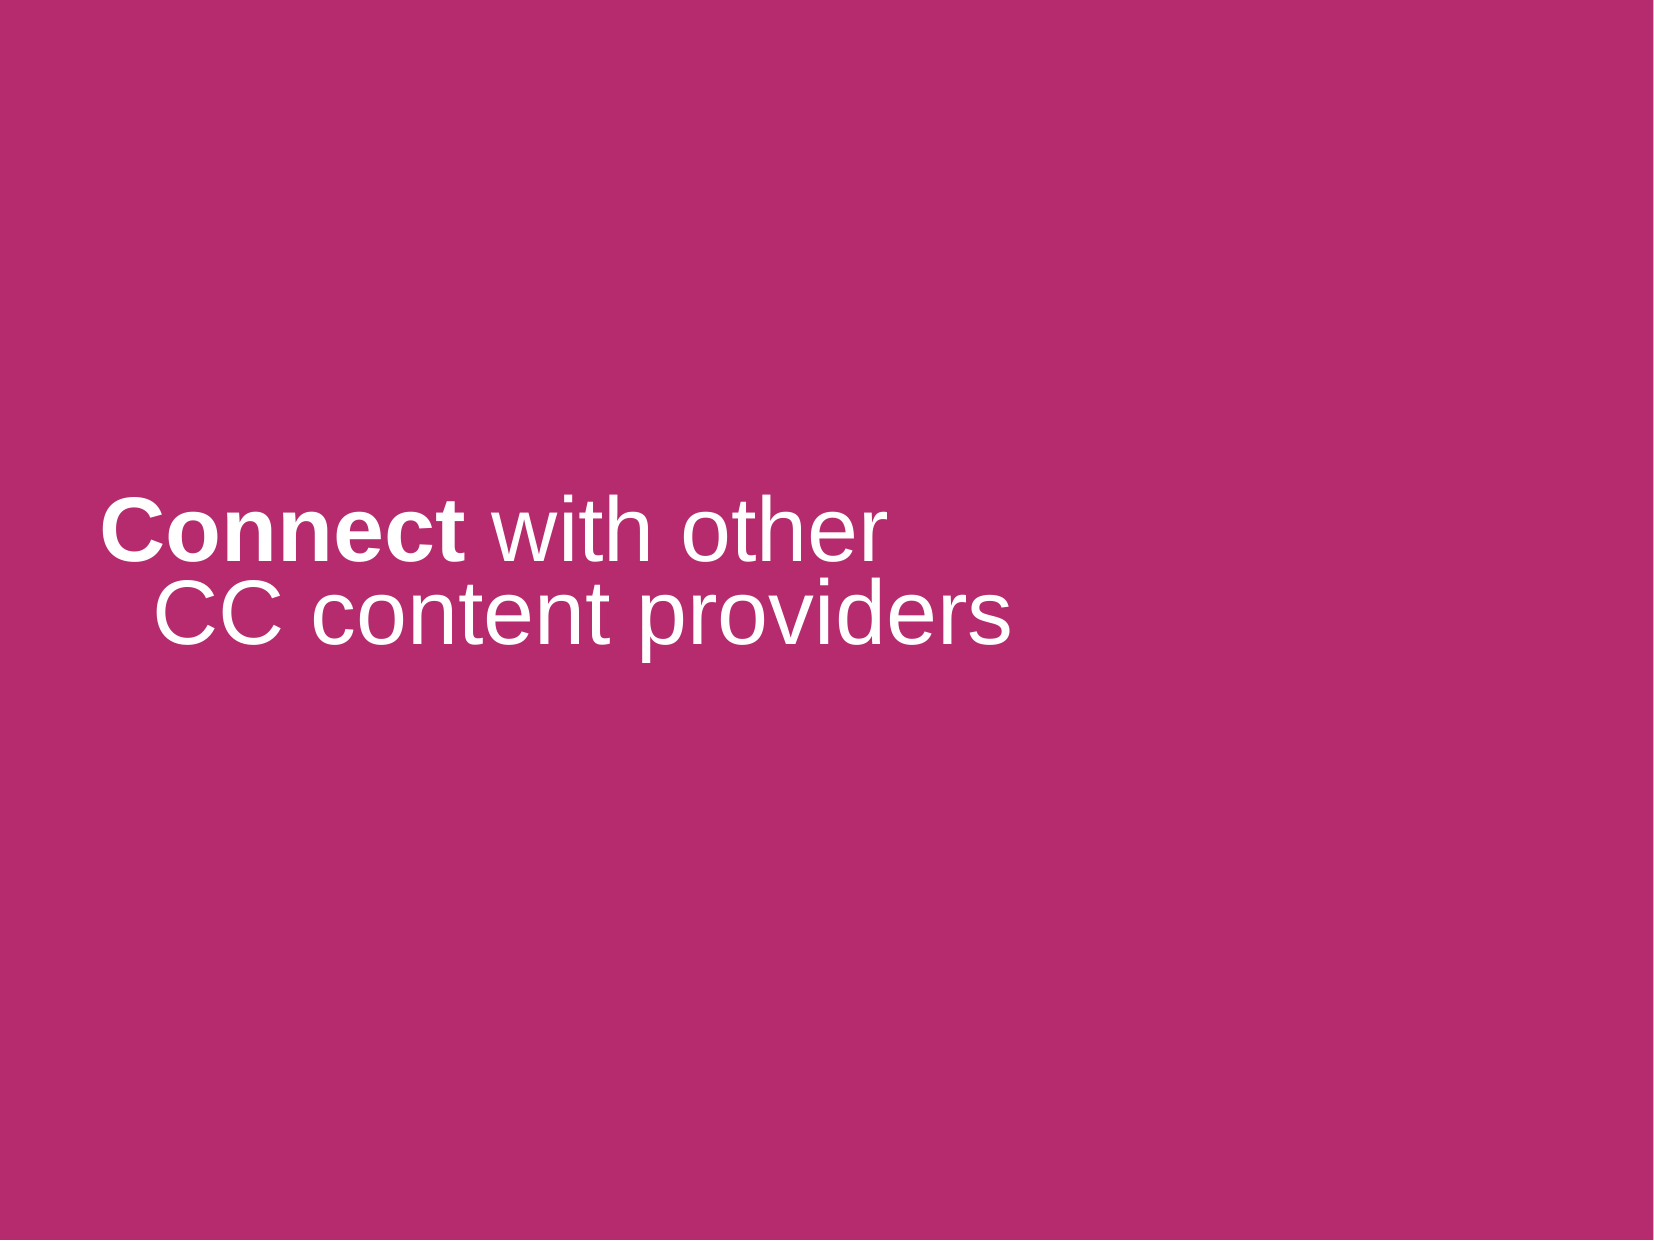

# Connect with other CC content providers